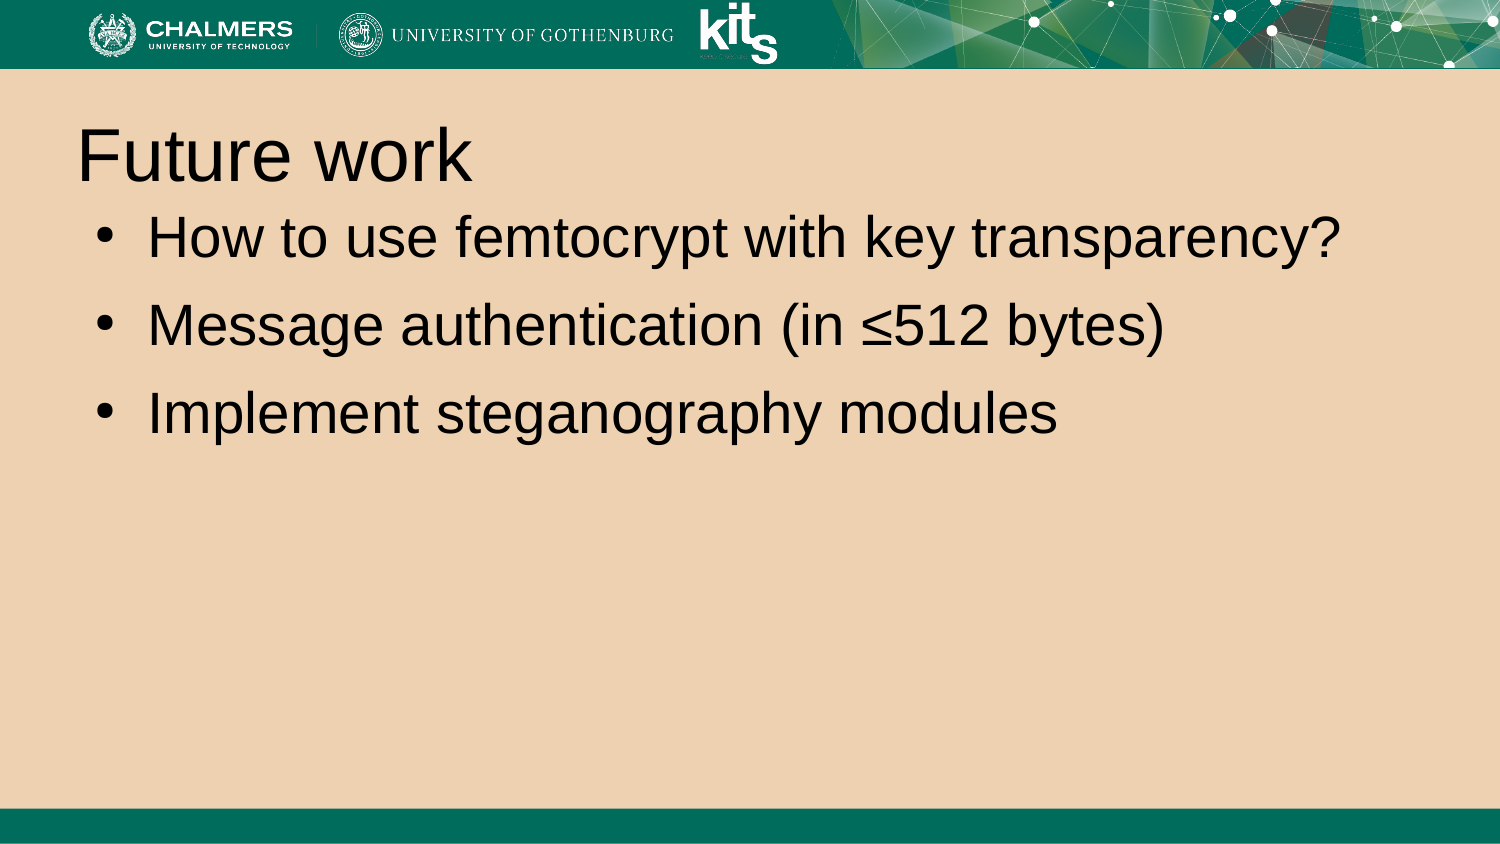

# Future work
How to use femtocrypt with key transparency?
Message authentication (in ≤512 bytes)
Implement steganography modules